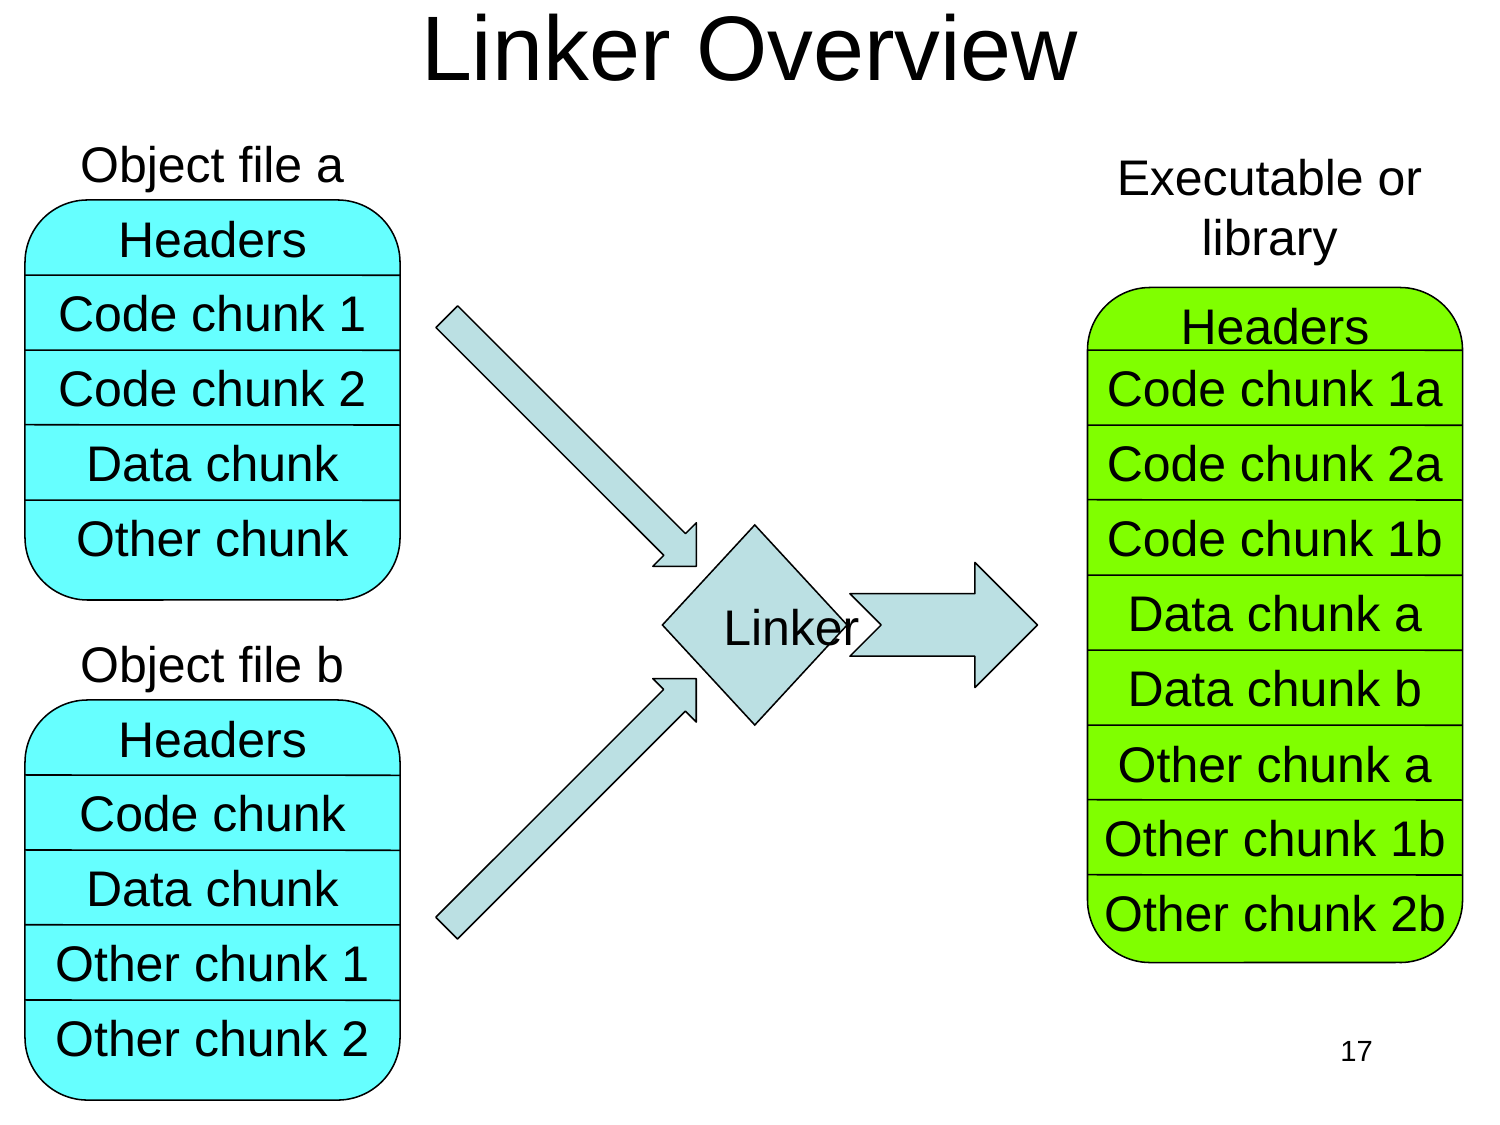

# Linker Overview
Object file a
Executable or
library
Headers
Code chunk 1
Headers
Code chunk 2
Code chunk 1a
Data chunk
Code chunk 2a
Other chunk
Code chunk 1b
Linker
Data chunk a
Object file b
Data chunk b
Headers
Other chunk a
Code chunk
Other chunk 1b
Data chunk
Other chunk 2b
Other chunk 1
Other chunk 2